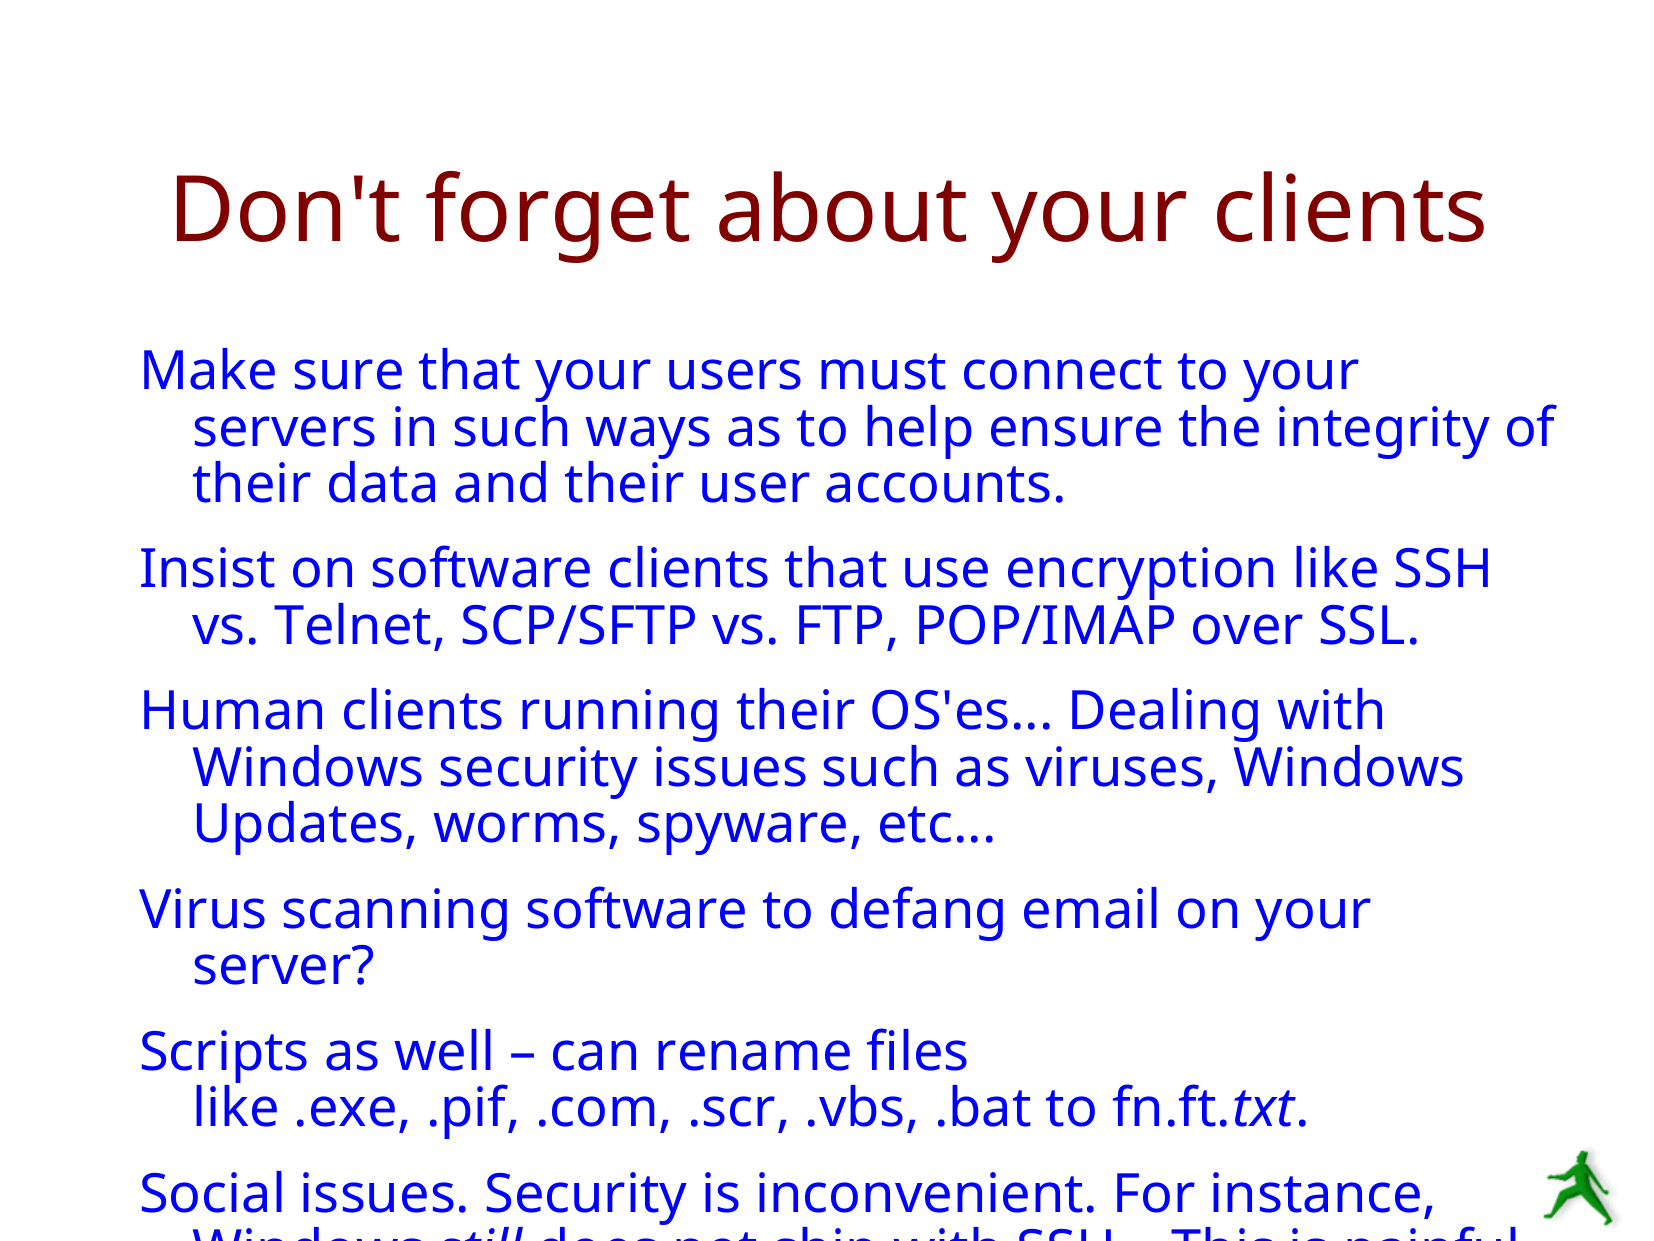

# Don't forget about your clients
Make sure that your users must connect to your servers in such ways as to help ensure the integrity of their data and their user accounts.
Insist on software clients that use encryption like SSH vs. Telnet, SCP/SFTP vs. FTP, POP/IMAP over SSL.
Human clients running their OS'es... Dealing with Windows security issues such as viruses, Windows Updates, worms, spyware, etc...
Virus scanning software to defang email on your server?
Scripts as well – can rename files like .exe, .pif, .com, .scr, .vbs, .bat to fn.ft.txt.
Social issues. Security is inconvenient. For instance, Windows still does not ship with SSH – This is painful.
Later we'll look at Windows XP and 2000 practical security tips.